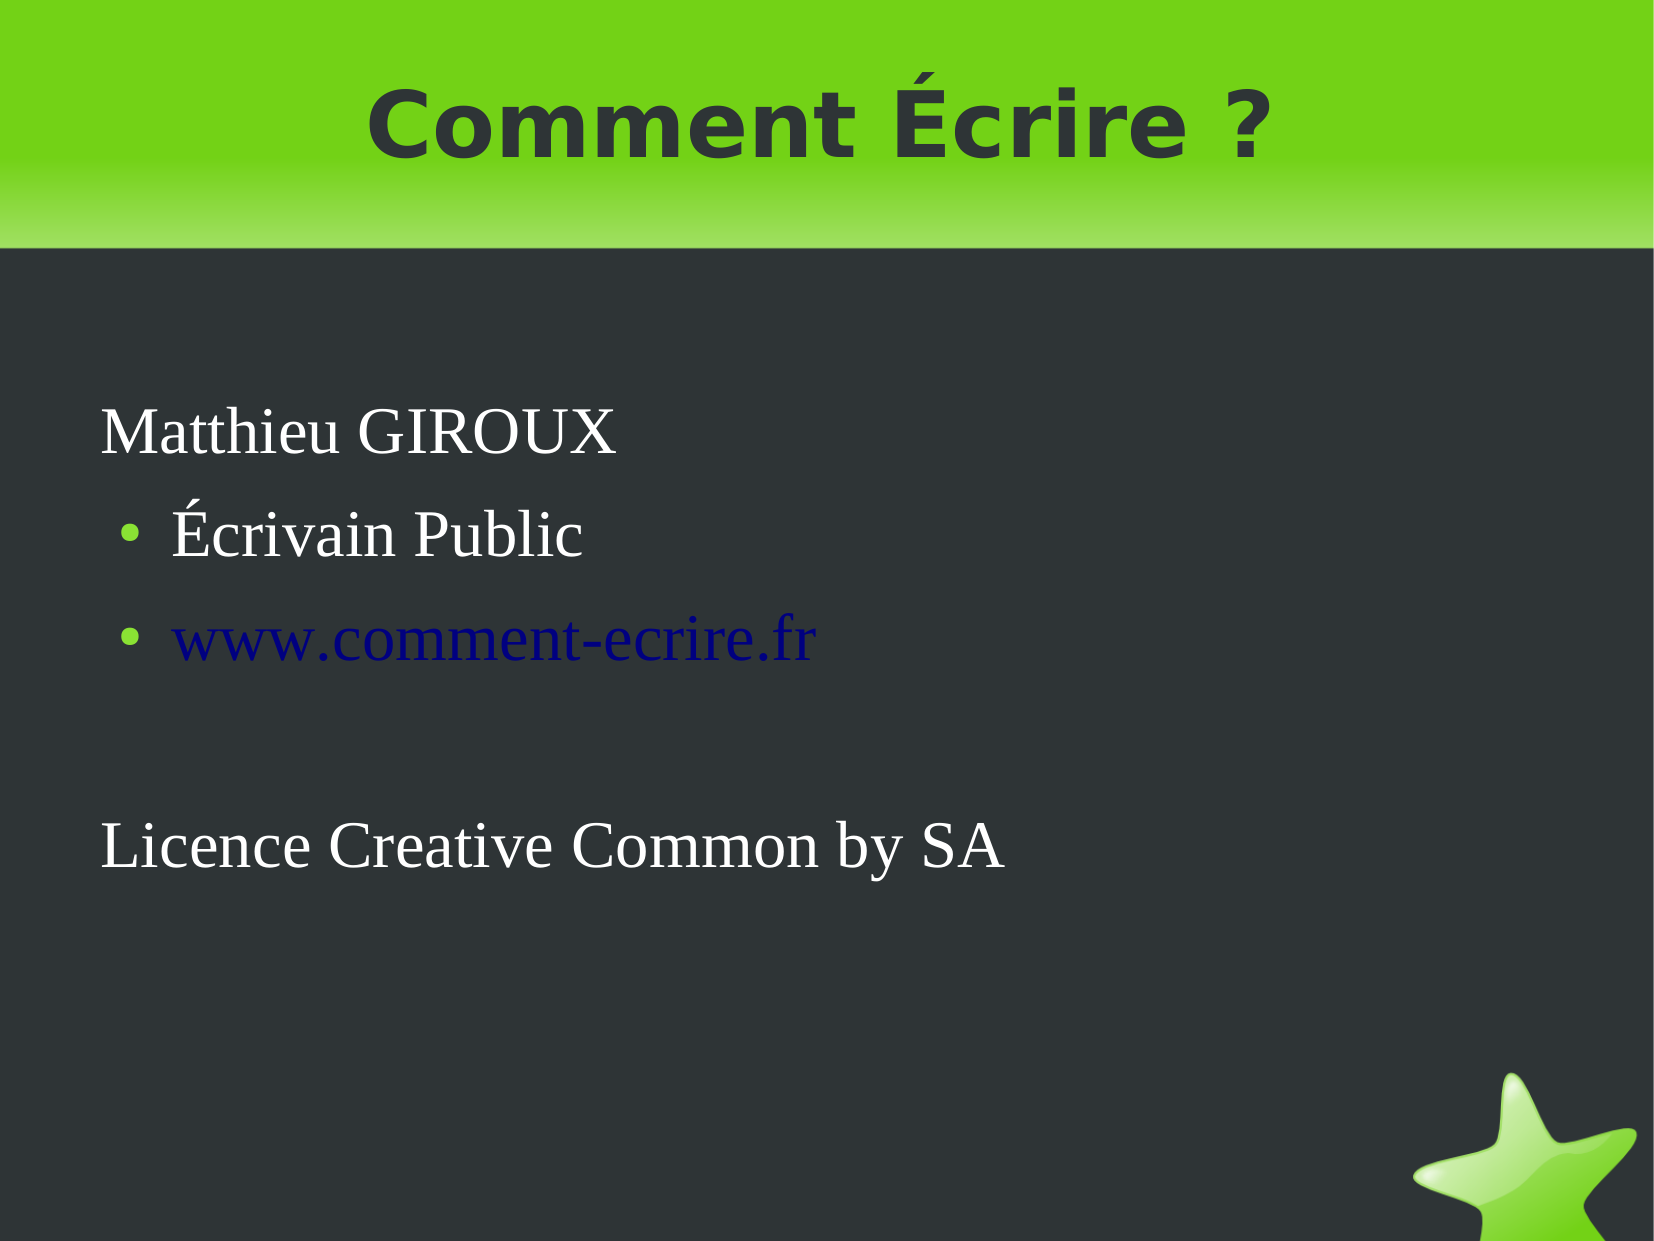

# Comment Écrire ?
Matthieu GIROUX
Écrivain Public
www.comment-ecrire.fr
Licence Creative Common by SA